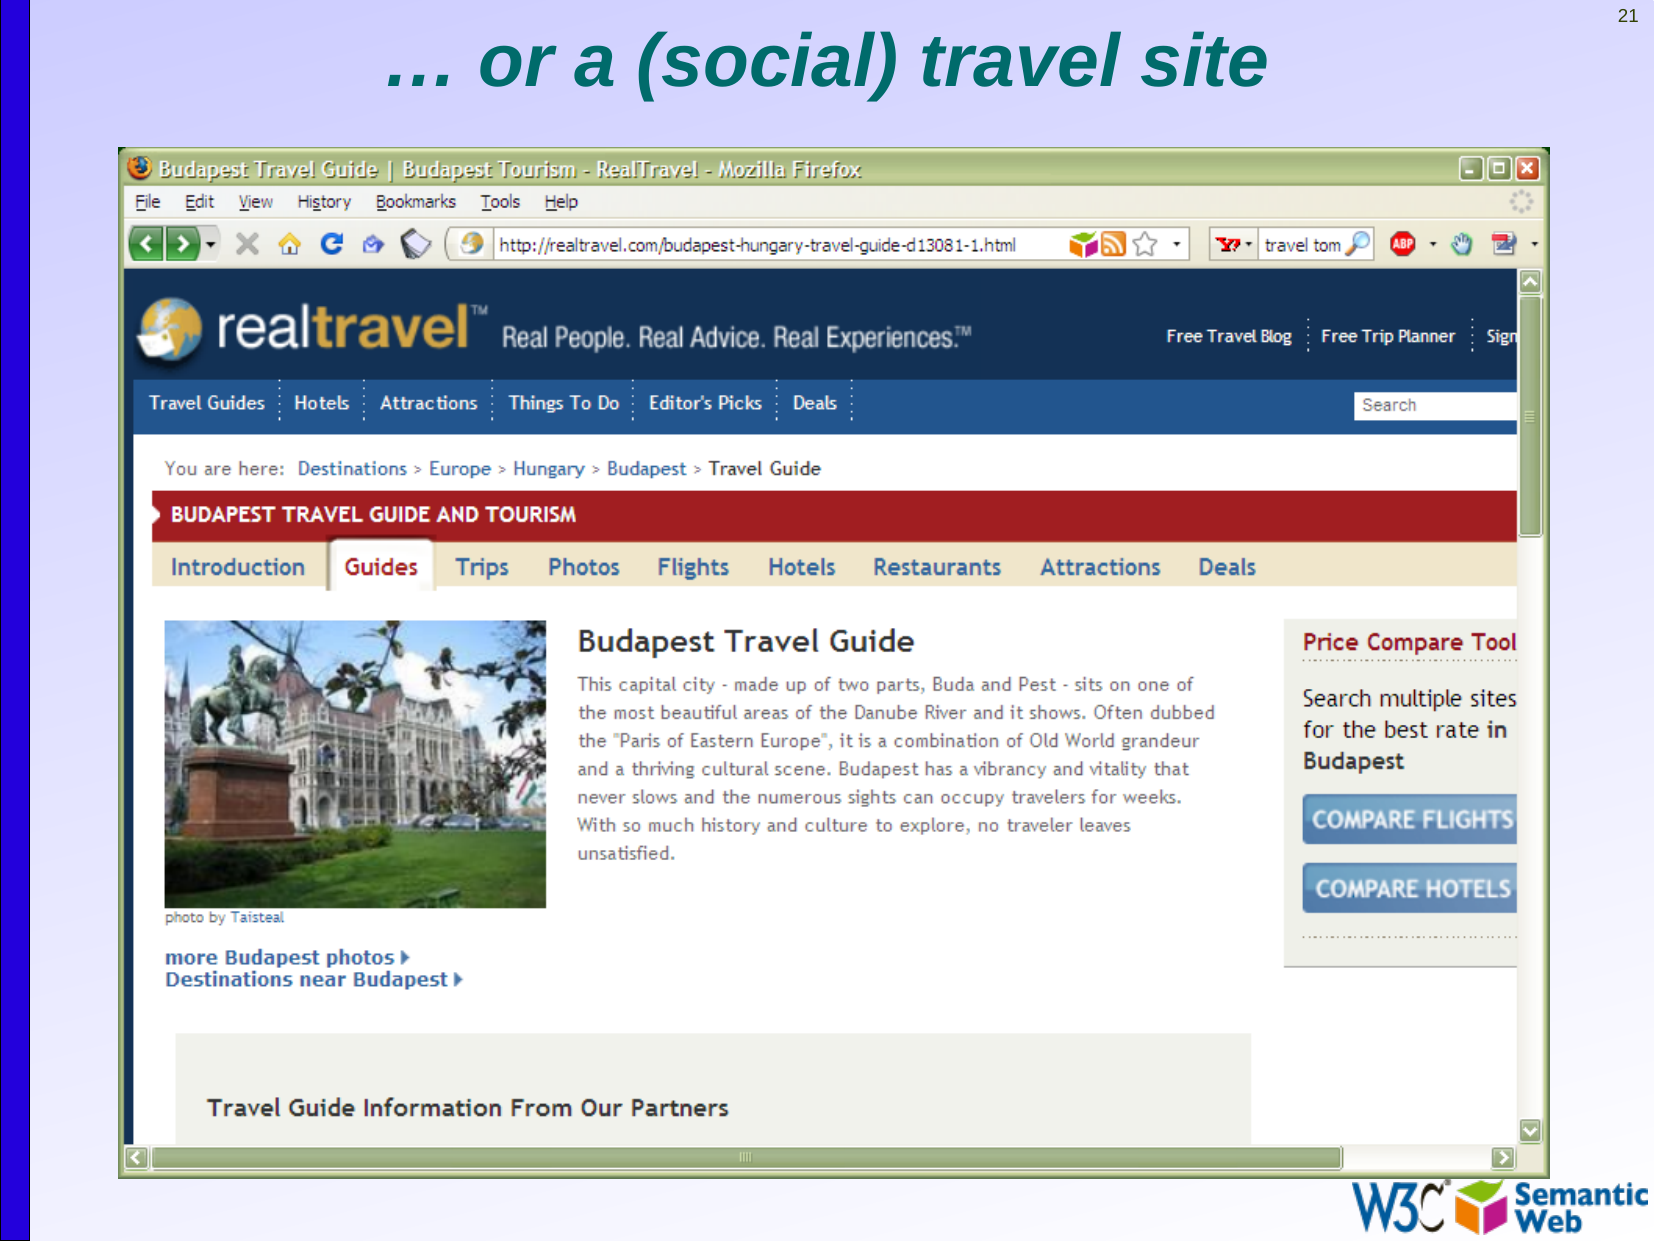

# … or a (social) travel site